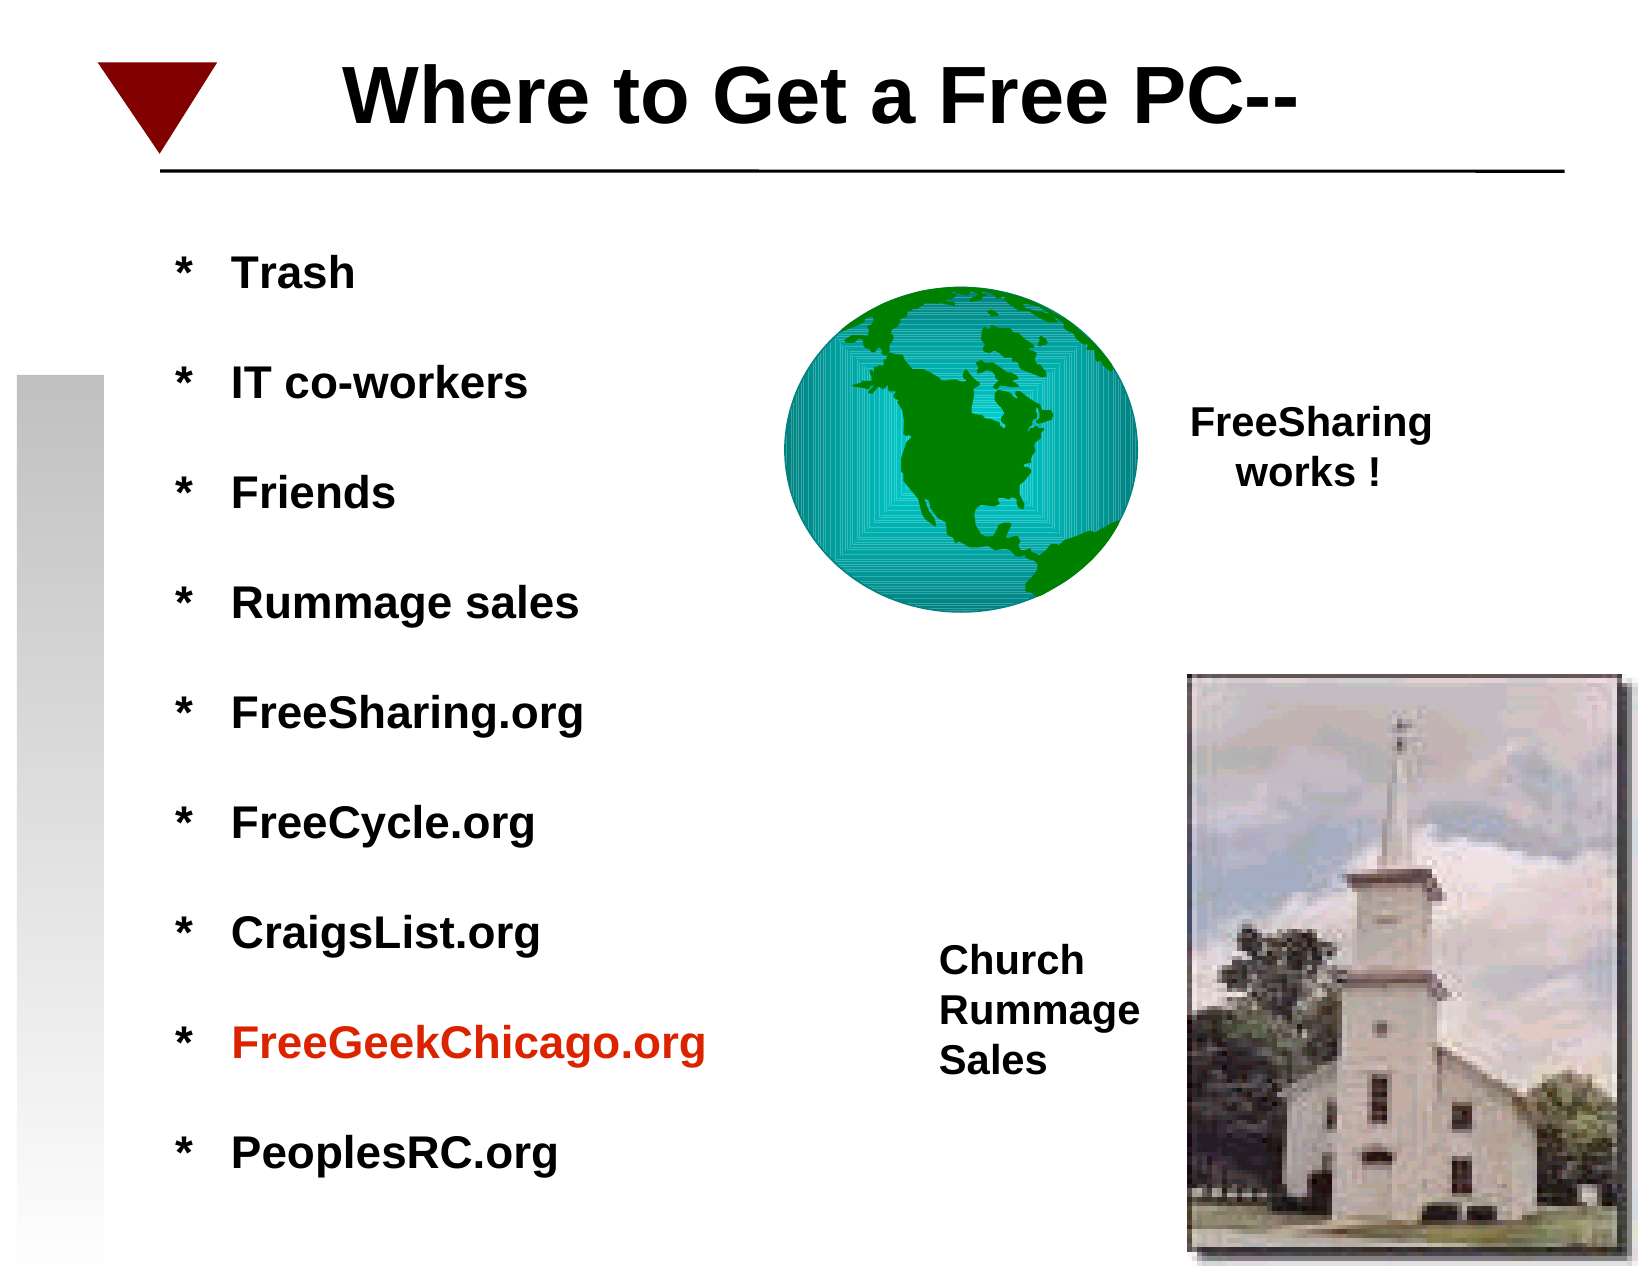

# Where to Get a Free PC--
* Trash
* IT co-workers
* Friends
* Rummage sales
* FreeSharing.org
* FreeCycle.org
* CraigsList.org
* FreeGeekChicago.org
* PeoplesRC.org
FreeSharing
 works !
Church
Rummage
Sales